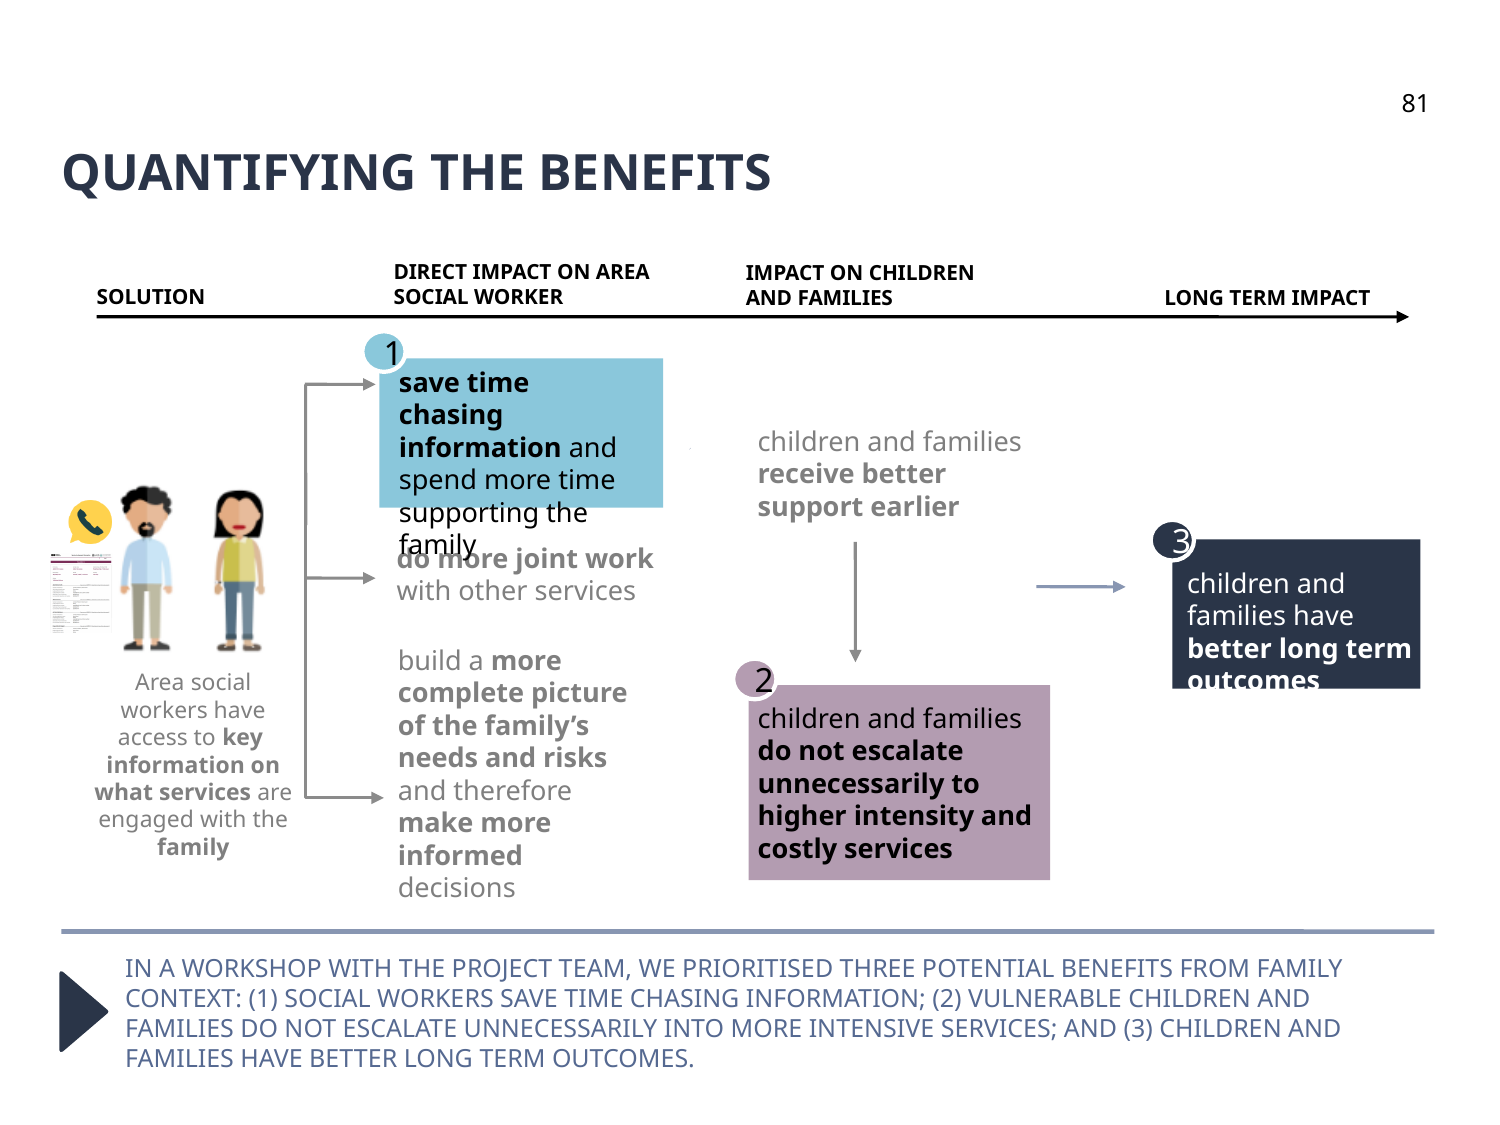

QUANTIFYING THE BENEFITS
DIRECT IMPACT ON AREA SOCIAL WORKER
IMPACT ON CHILDREN
AND FAMILIES
SOLUTION
LONG TERM IMPACT
1
3
2
save time chasing information and spend more time supporting the family
children and families have better long term outcomes
children and families do not escalate unnecessarily to higher intensity and costly services
children and families receive better support earlier
do more joint work with other services
build a more complete picture of the family’s needs and risks and therefore make more informed decisions
Area social workers have access to key information on what services are engaged with the family
IN A WORKSHOP WITH THE PROJECT TEAM, WE PRIORITISED THREE POTENTIAL BENEFITS FROM FAMILY CONTEXT: (1) SOCIAL WORKERS SAVE TIME CHASING INFORMATION; (2) VULNERABLE CHILDREN AND FAMILIES DO NOT ESCALATE UNNECESSARILY INTO MORE INTENSIVE SERVICES; AND (3) CHILDREN AND FAMILIES HAVE BETTER LONG TERM OUTCOMES.